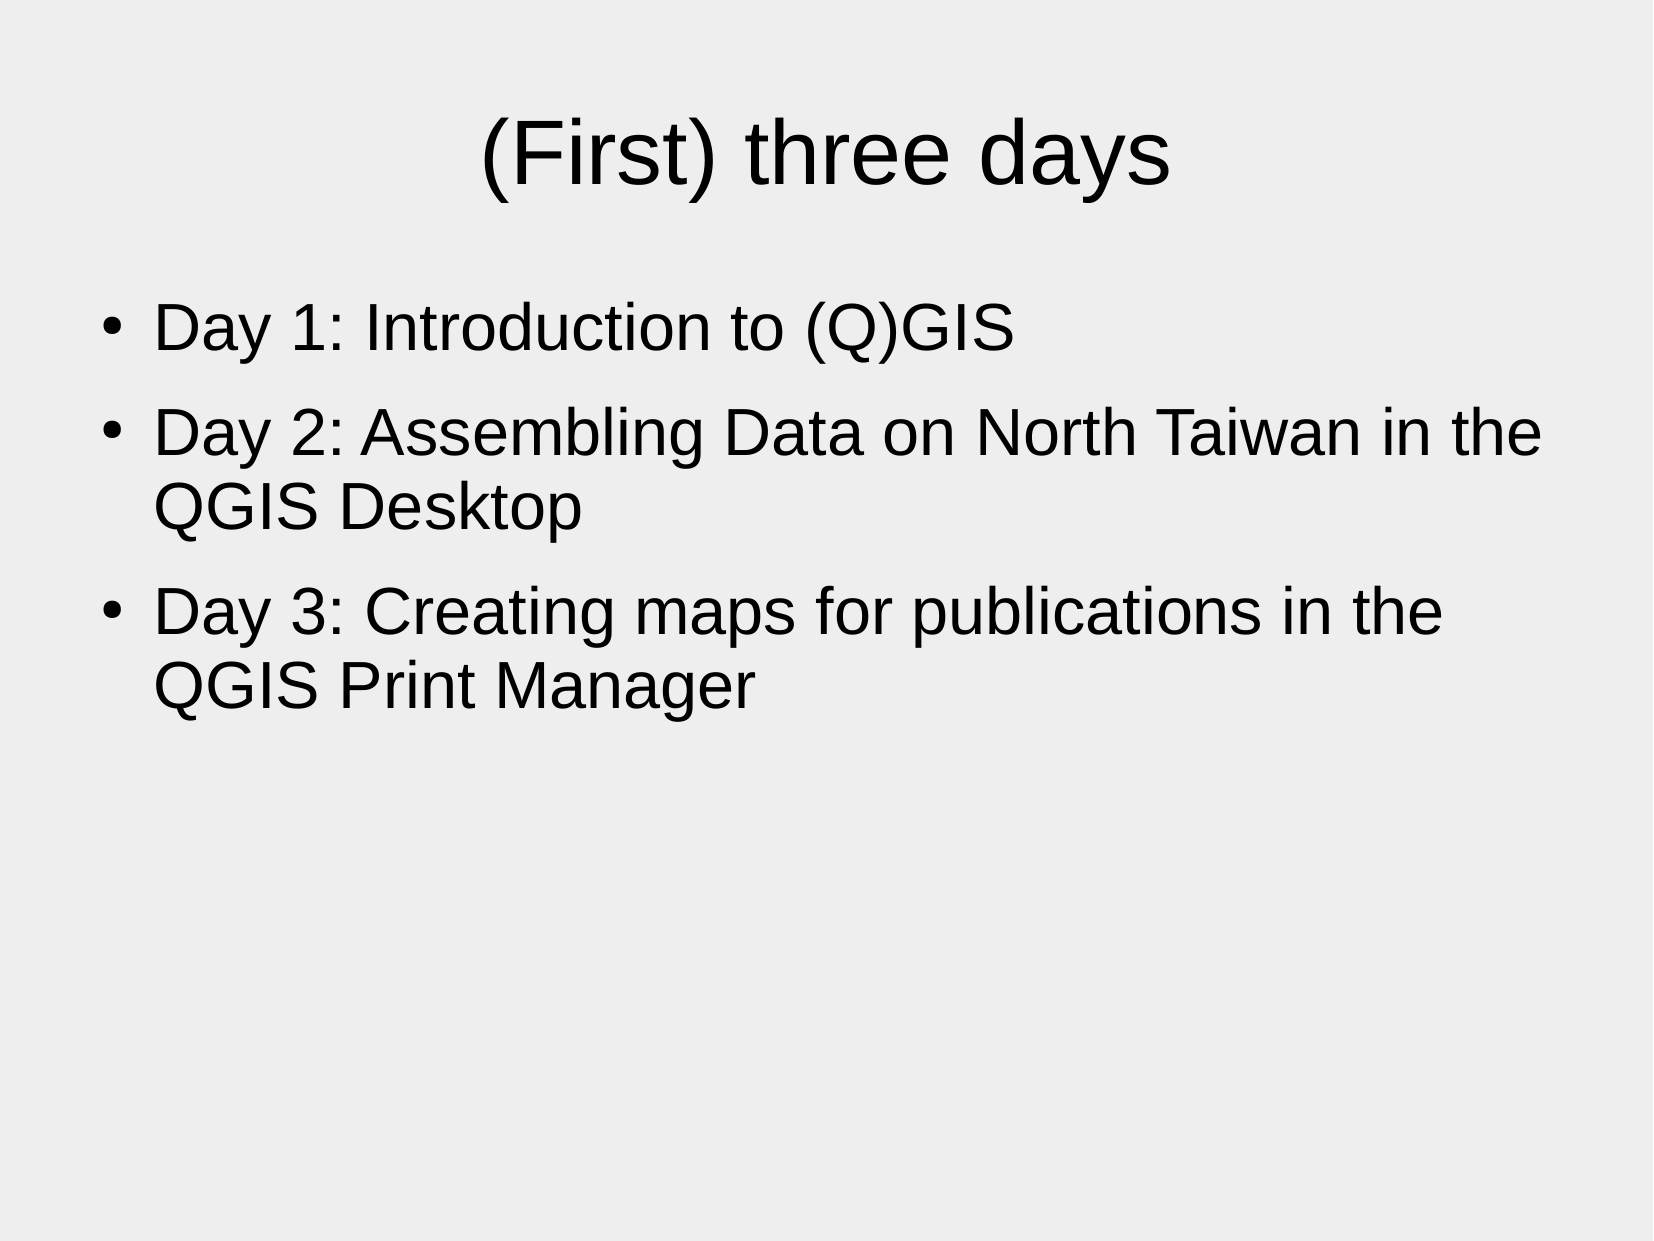

# (First) three days
Day 1: Introduction to (Q)GIS
Day 2: Assembling Data on North Taiwan in the QGIS Desktop
Day 3: Creating maps for publications in the QGIS Print Manager